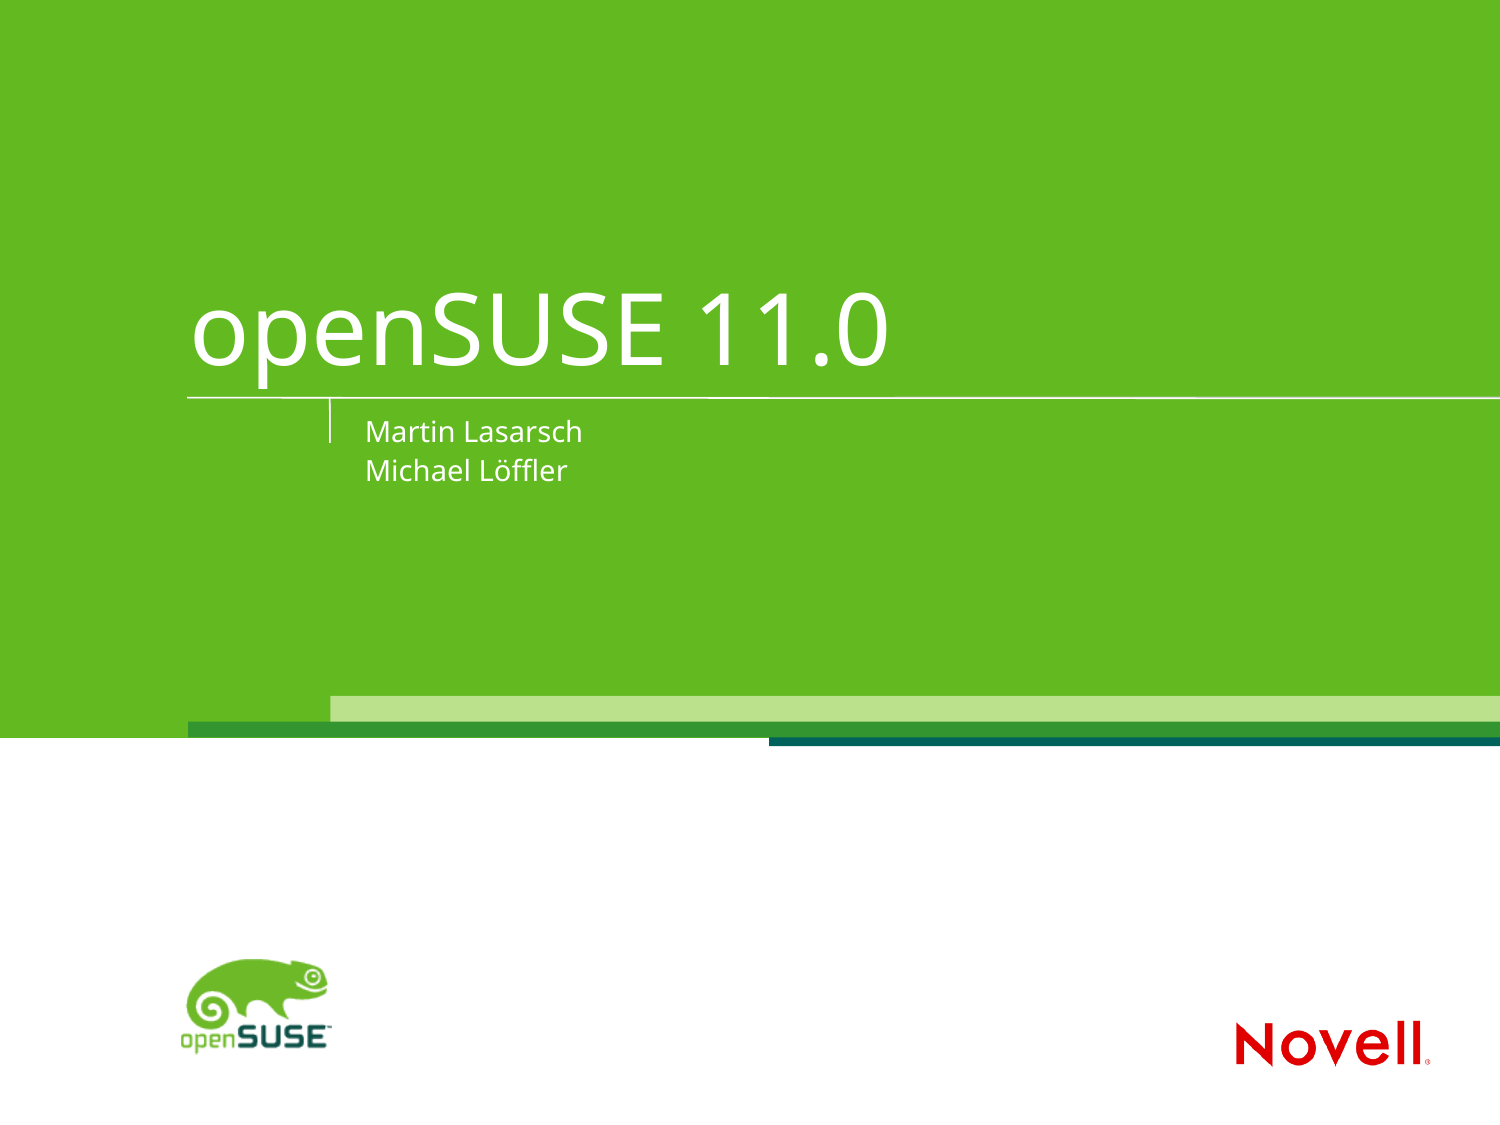

# openSUSE 11.0
Martin Lasarsch
Michael Löffler